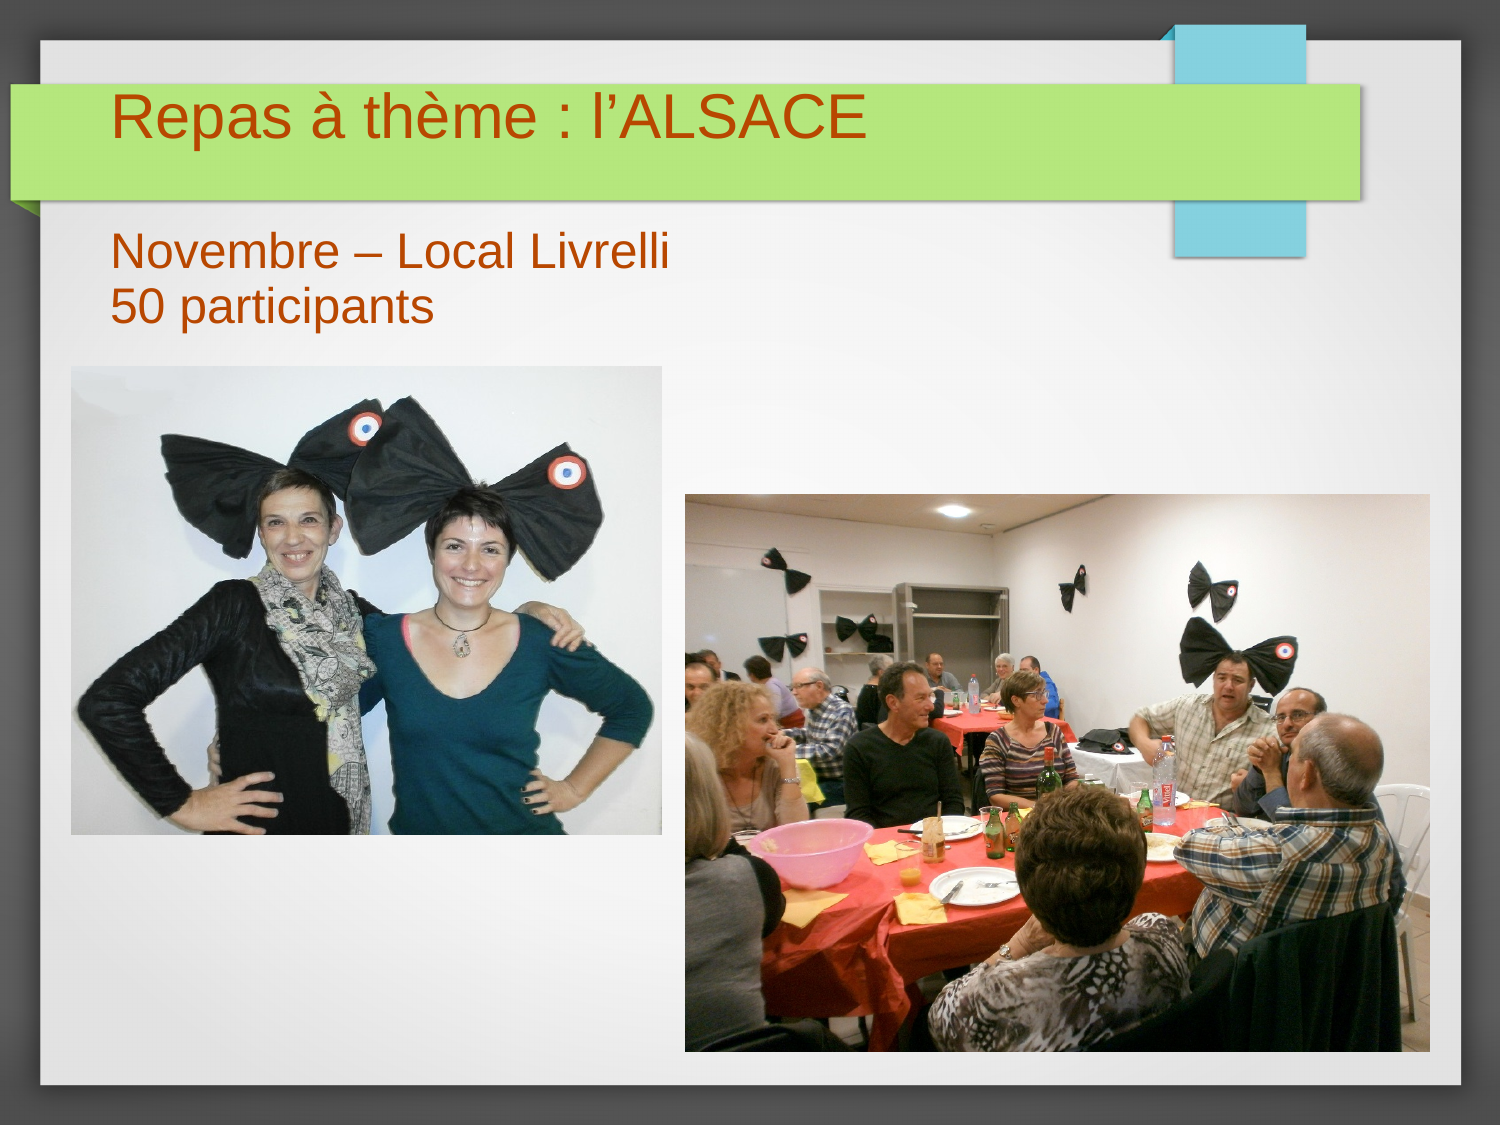

# Repas à thème : l’ALSACE Novembre – Local Livrelli 50 participants